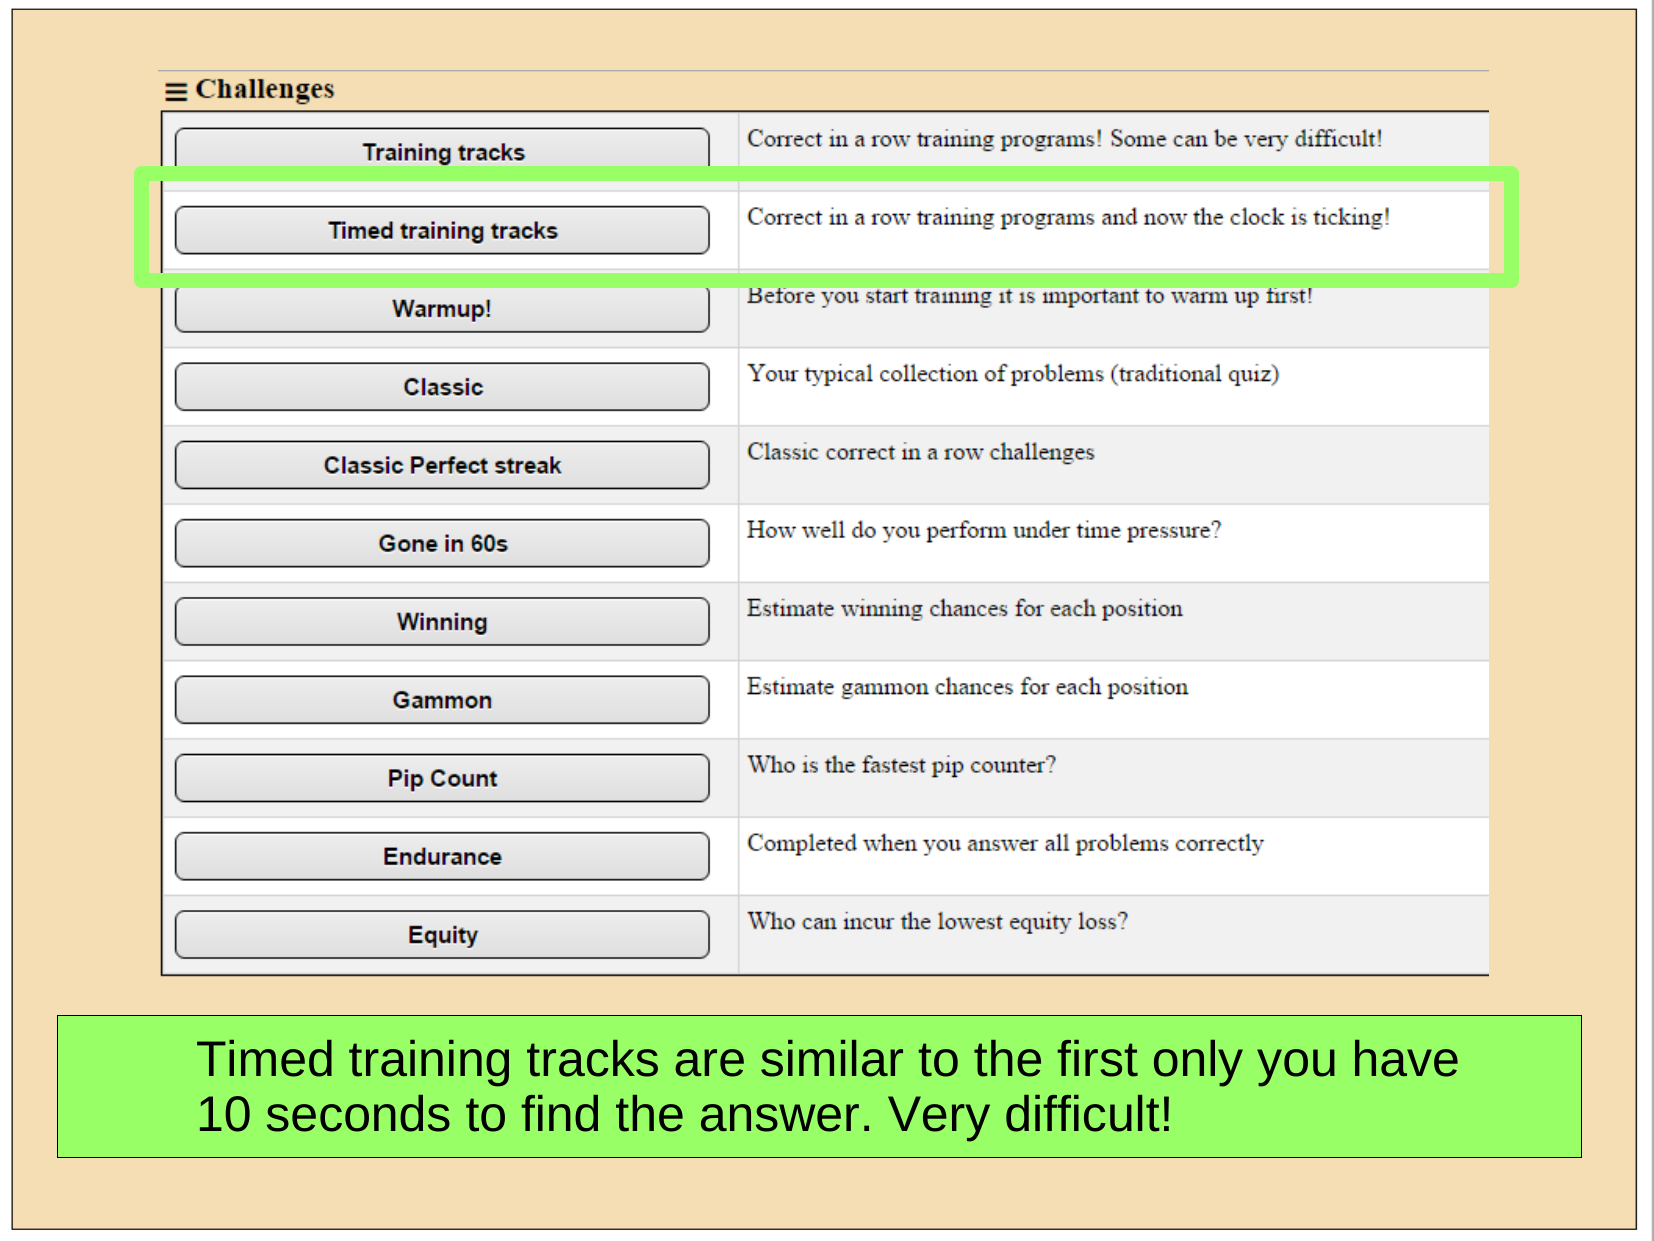

# Backgammon Studio
Timed training tracks are similar to the first only you have
10 seconds to find the answer. Very difficult!